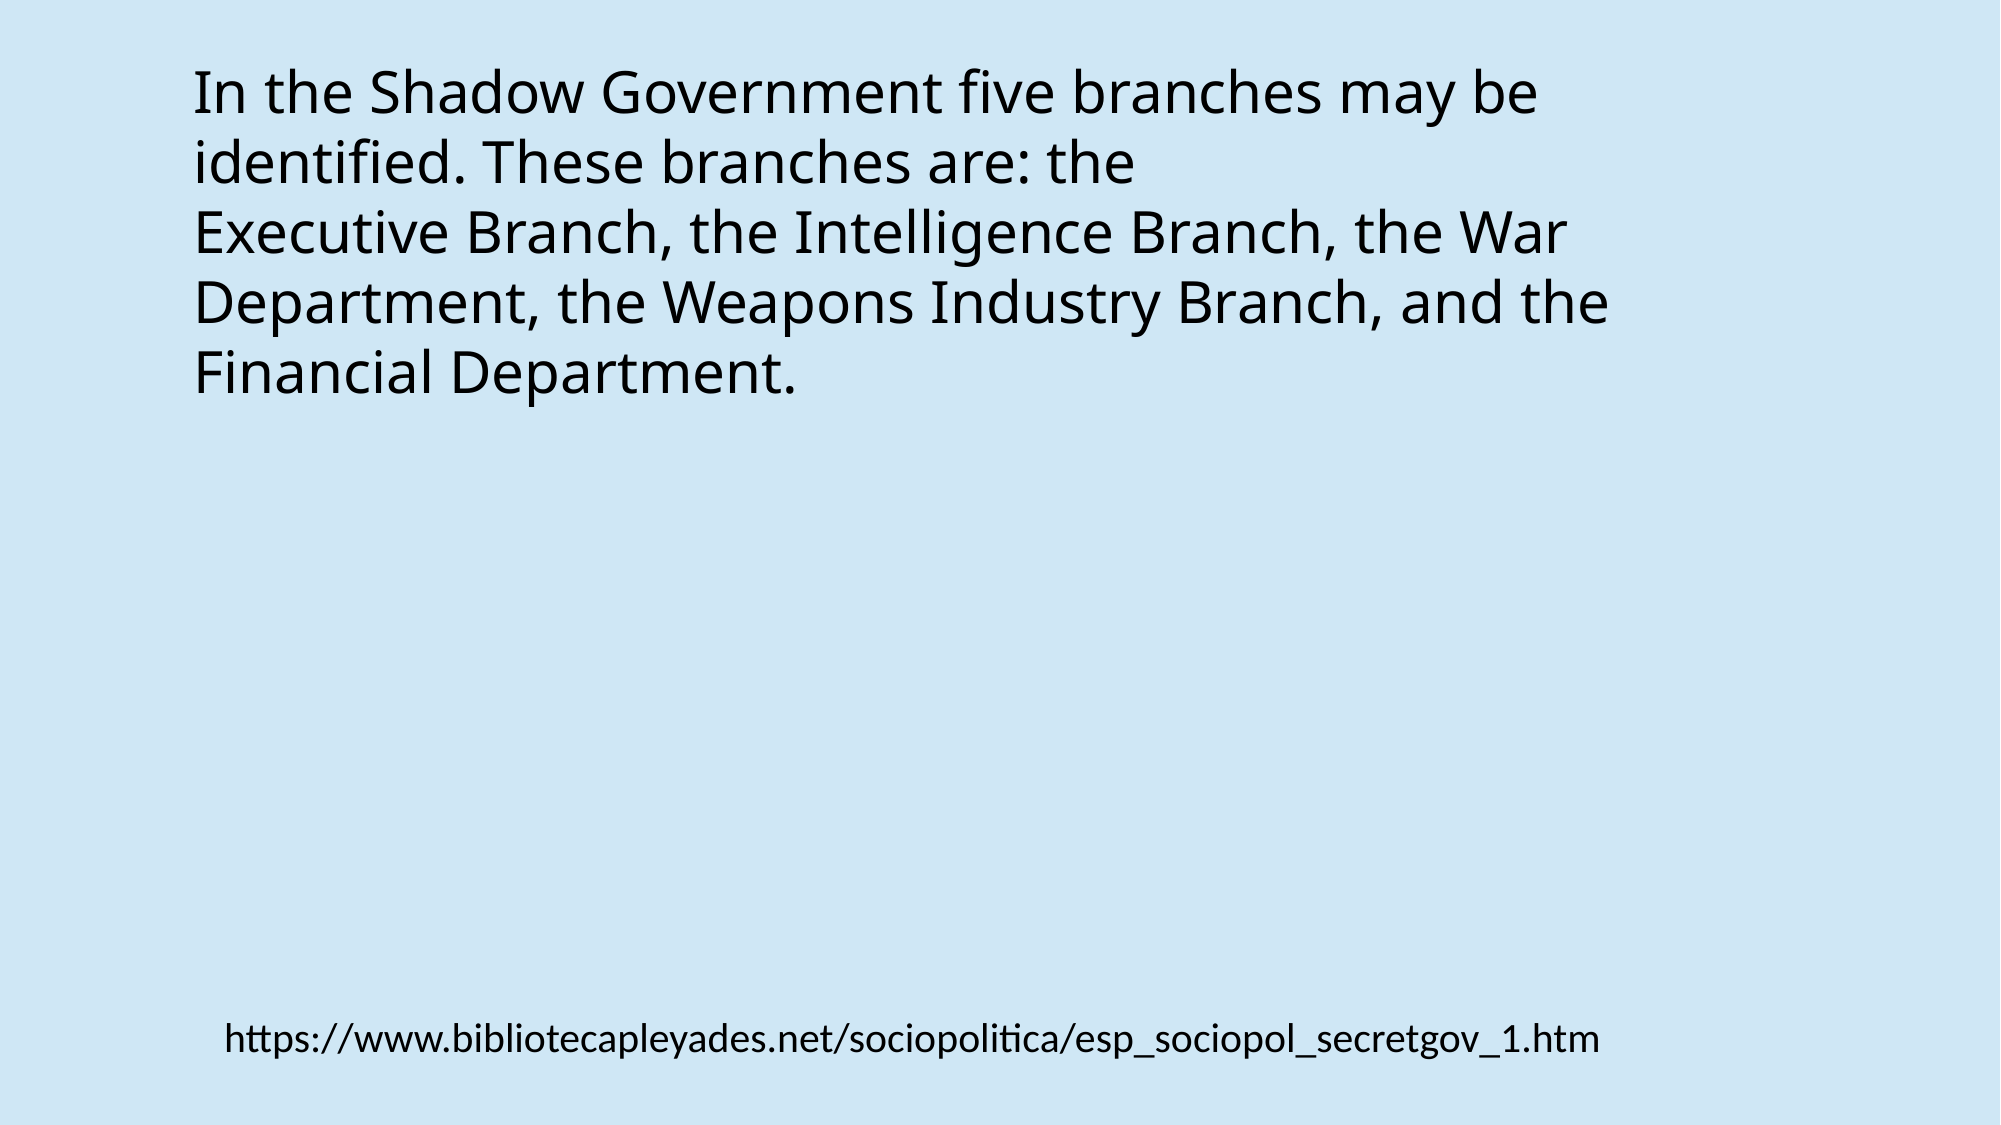

# In the Shadow Government five branches may be identified. These branches are: the
Executive Branch, the Intelligence Branch, the War Department, the Weapons Industry Branch, and the Financial Department.
https://www.bibliotecapleyades.net/sociopolitica/esp_sociopol_secretgov_1.htm